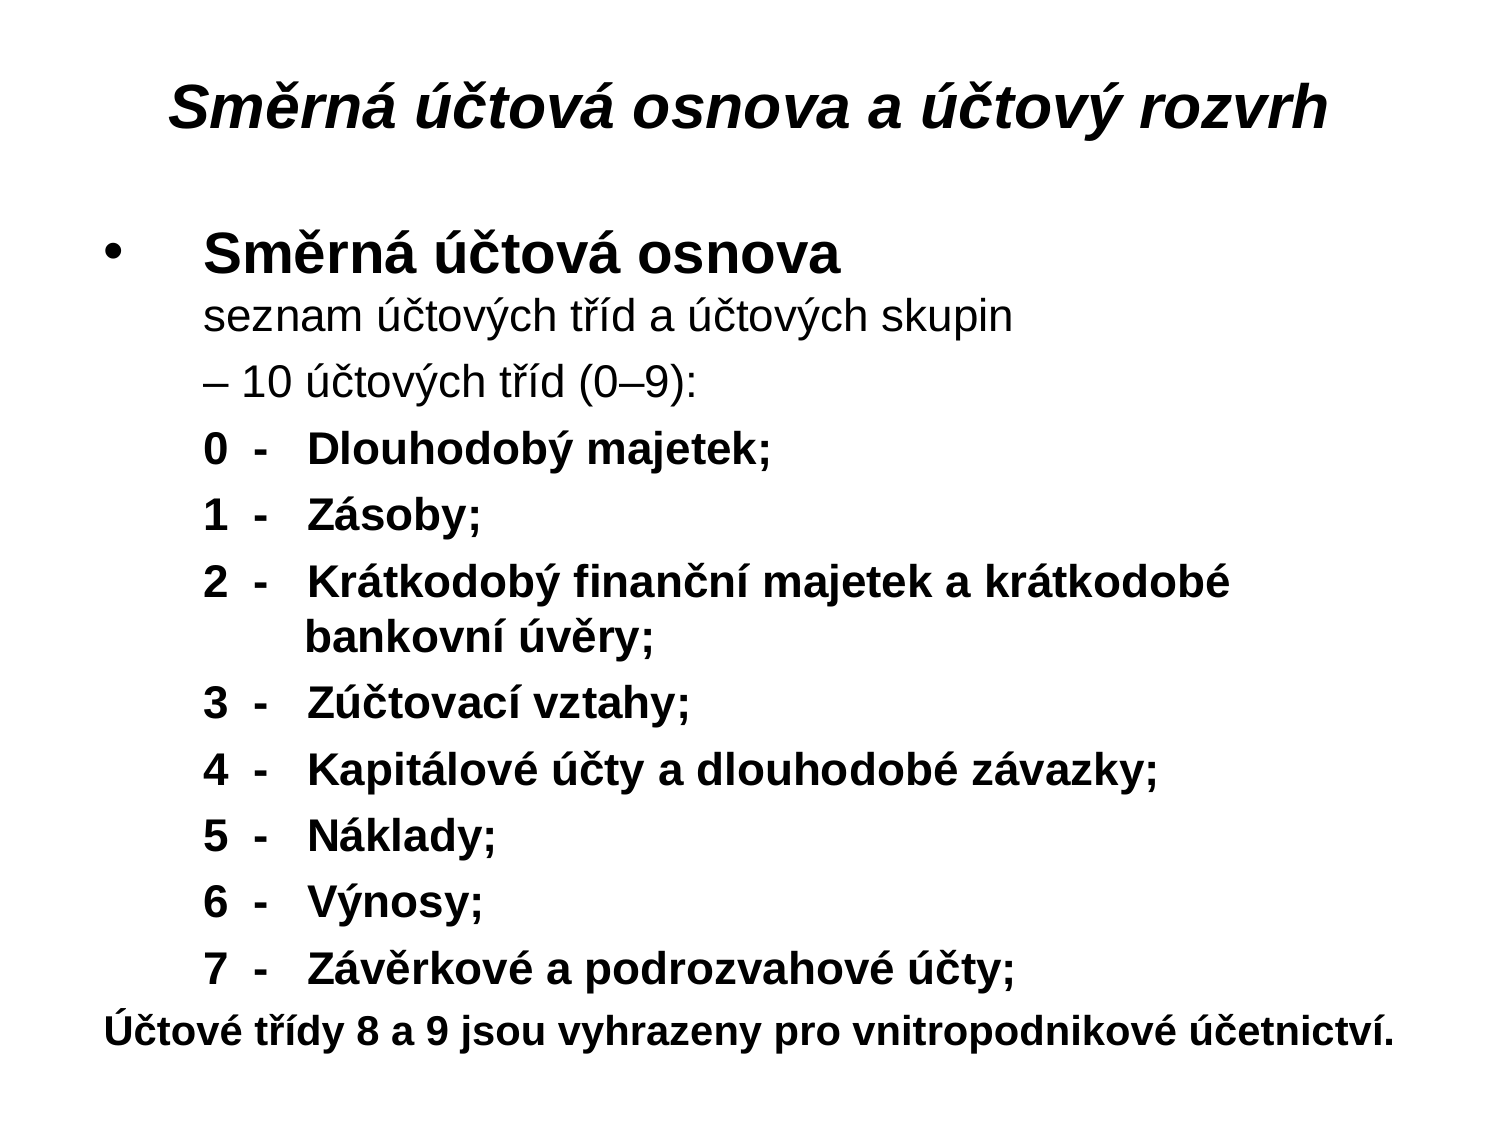

# Směrná účtová osnova a účtový rozvrh
Směrná účtová osnova				 seznam účtových tříd a účtových skupin
	– 10 účtových tříd (0–9):
	0	- Dlouhodobý majetek;
	1	- Zásoby;
	2	- Krátkodobý finanční majetek a krátkodobé 		 bankovní úvěry;
	3	- Zúčtovací vztahy;
	4	- Kapitálové účty a dlouhodobé závazky;
	5	- Náklady;
	6	- Výnosy;
	7	- Závěrkové a podrozvahové účty;
Účtové třídy 8 a 9 jsou vyhrazeny pro vnitropodnikové účetnictví.